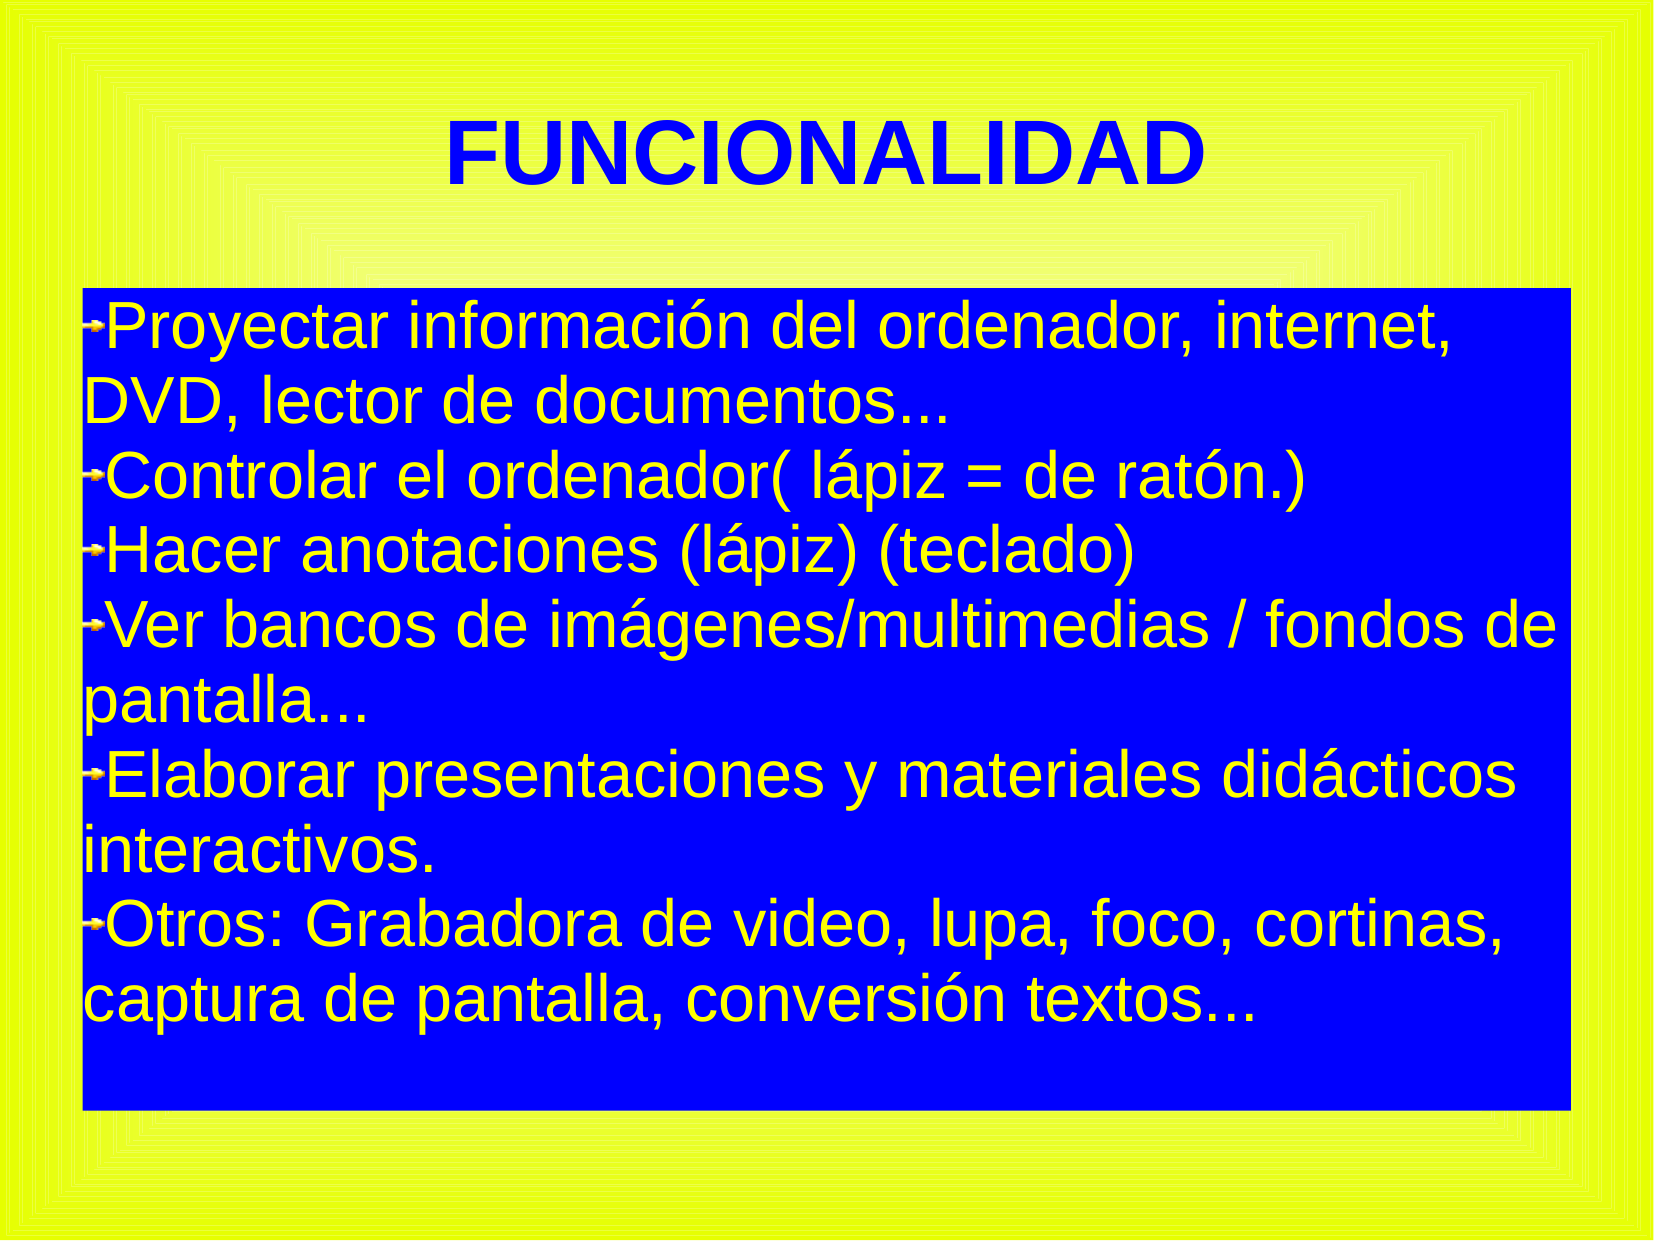

# FUNCIONALIDAD
Proyectar información del ordenador, internet, DVD, lector de documentos...
Controlar el ordenador( lápiz = de ratón.)
Hacer anotaciones (lápiz) (teclado)
Ver bancos de imágenes/multimedias / fondos de pantalla...
Elaborar presentaciones y materiales didácticos interactivos.
Otros: Grabadora de video, lupa, foco, cortinas, captura de pantalla, conversión textos...